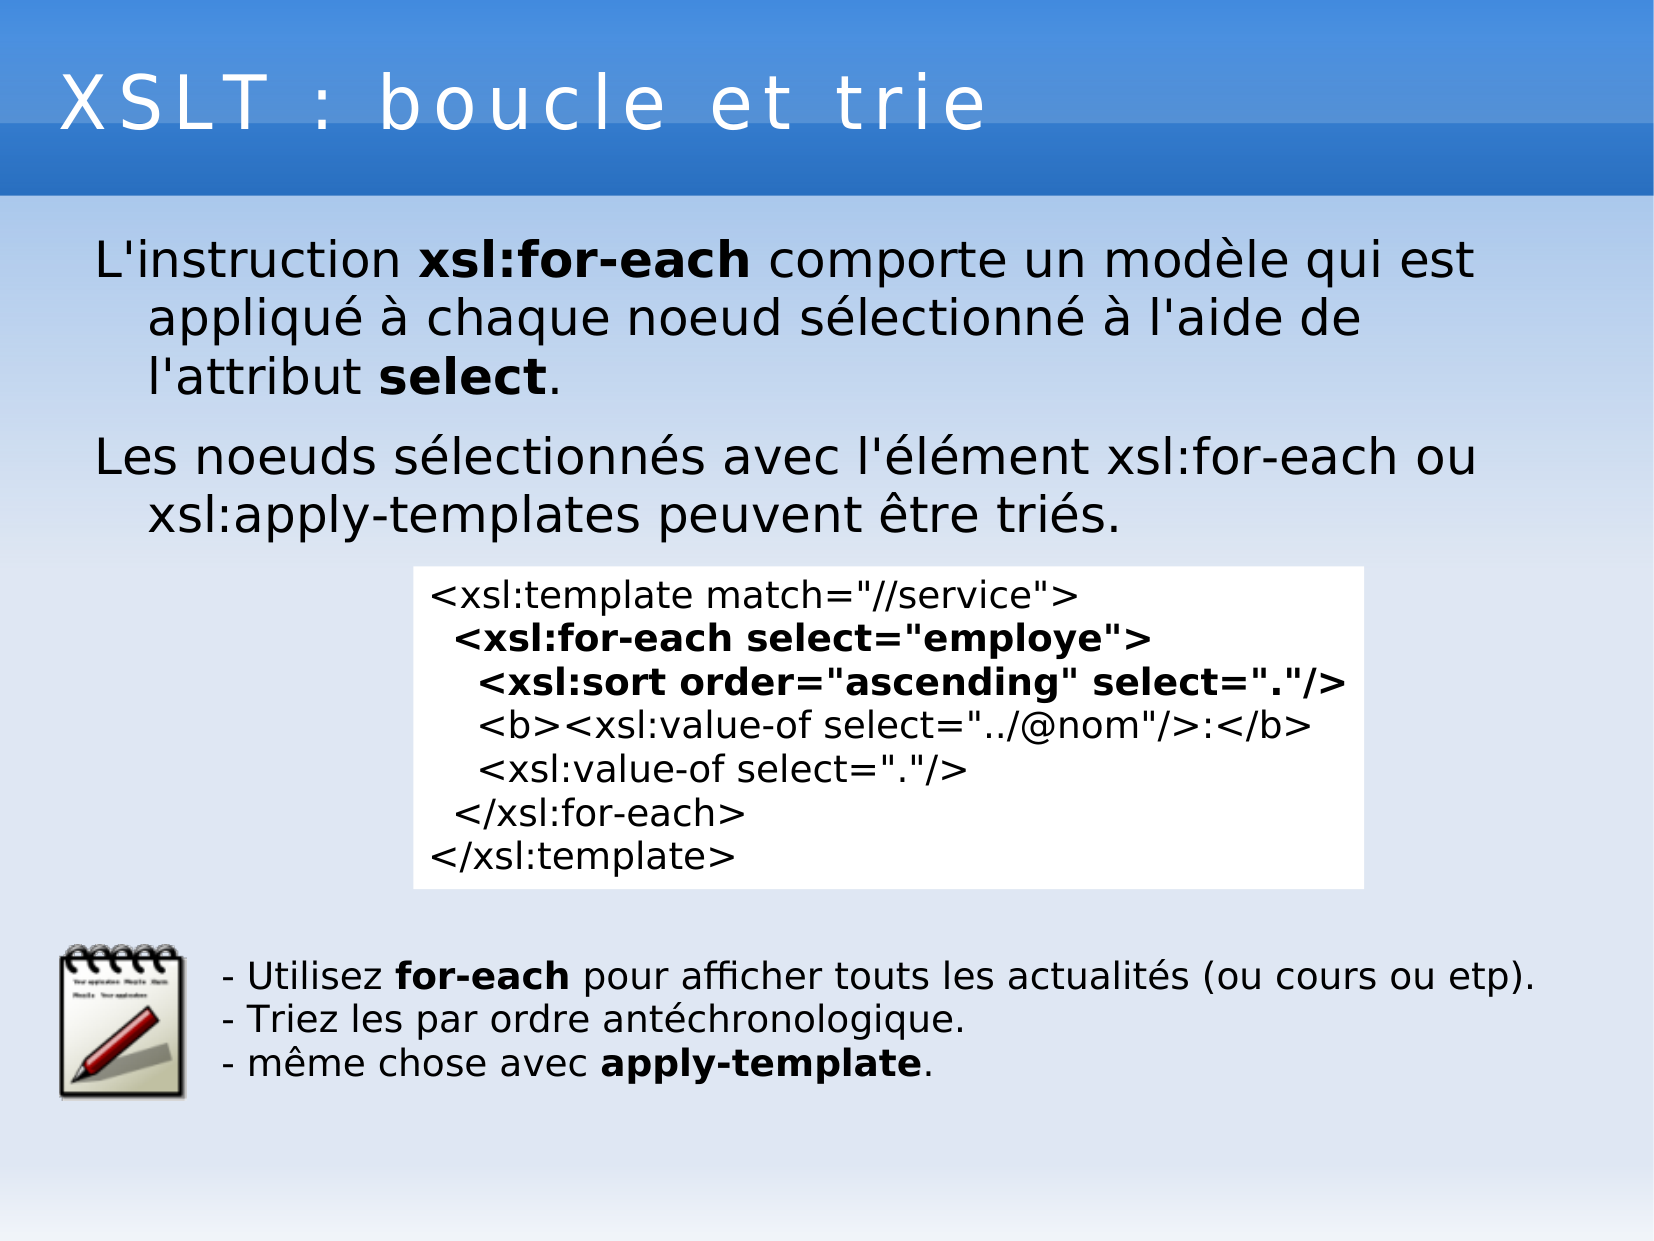

# XSLT : boucle et trie
L'instruction xsl:for-each comporte un modèle qui est appliqué à chaque noeud sélectionné à l'aide de l'attribut select.
Les noeuds sélectionnés avec l'élément xsl:for-each ou xsl:apply-templates peuvent être triés.
<xsl:template match="//service">
 <xsl:for-each select="employe">
 <xsl:sort order="ascending" select="."/>
 <b><xsl:value-of select="../@nom"/>:</b>
 <xsl:value-of select="."/>
 </xsl:for-each>
</xsl:template>
- Utilisez for-each pour afficher touts les actualités (ou cours ou etp).
- Triez les par ordre antéchronologique.
- même chose avec apply-template.